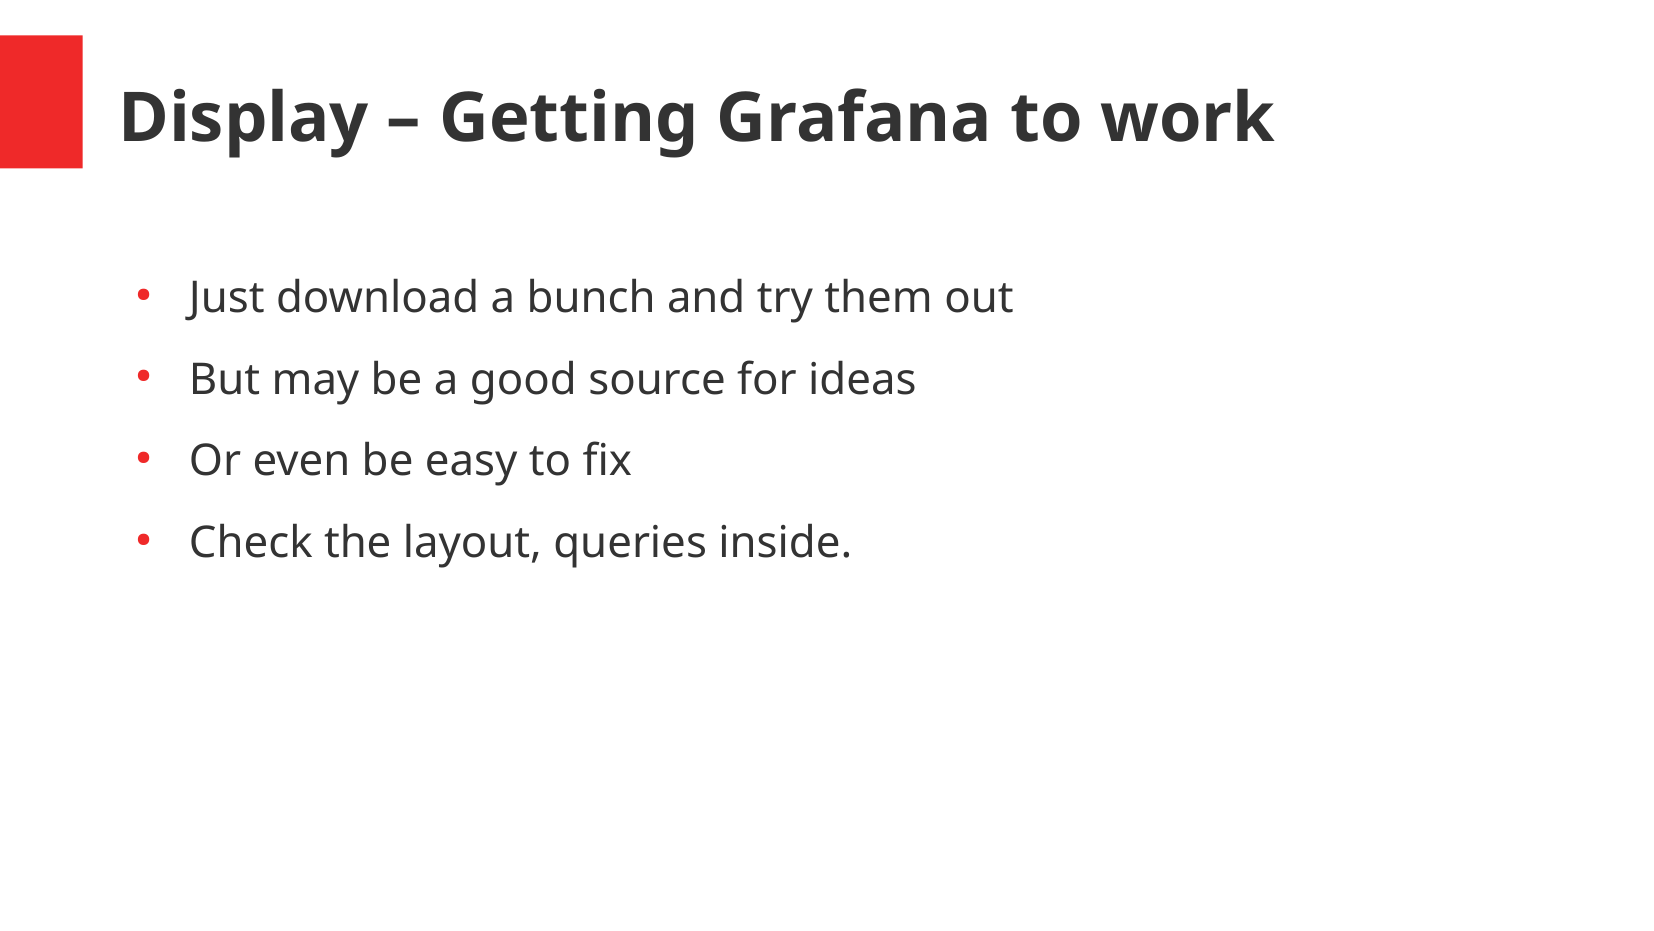

# Display – Getting Grafana to work
Just download a bunch and try them out
But may be a good source for ideas
Or even be easy to fix
Check the layout, queries inside.